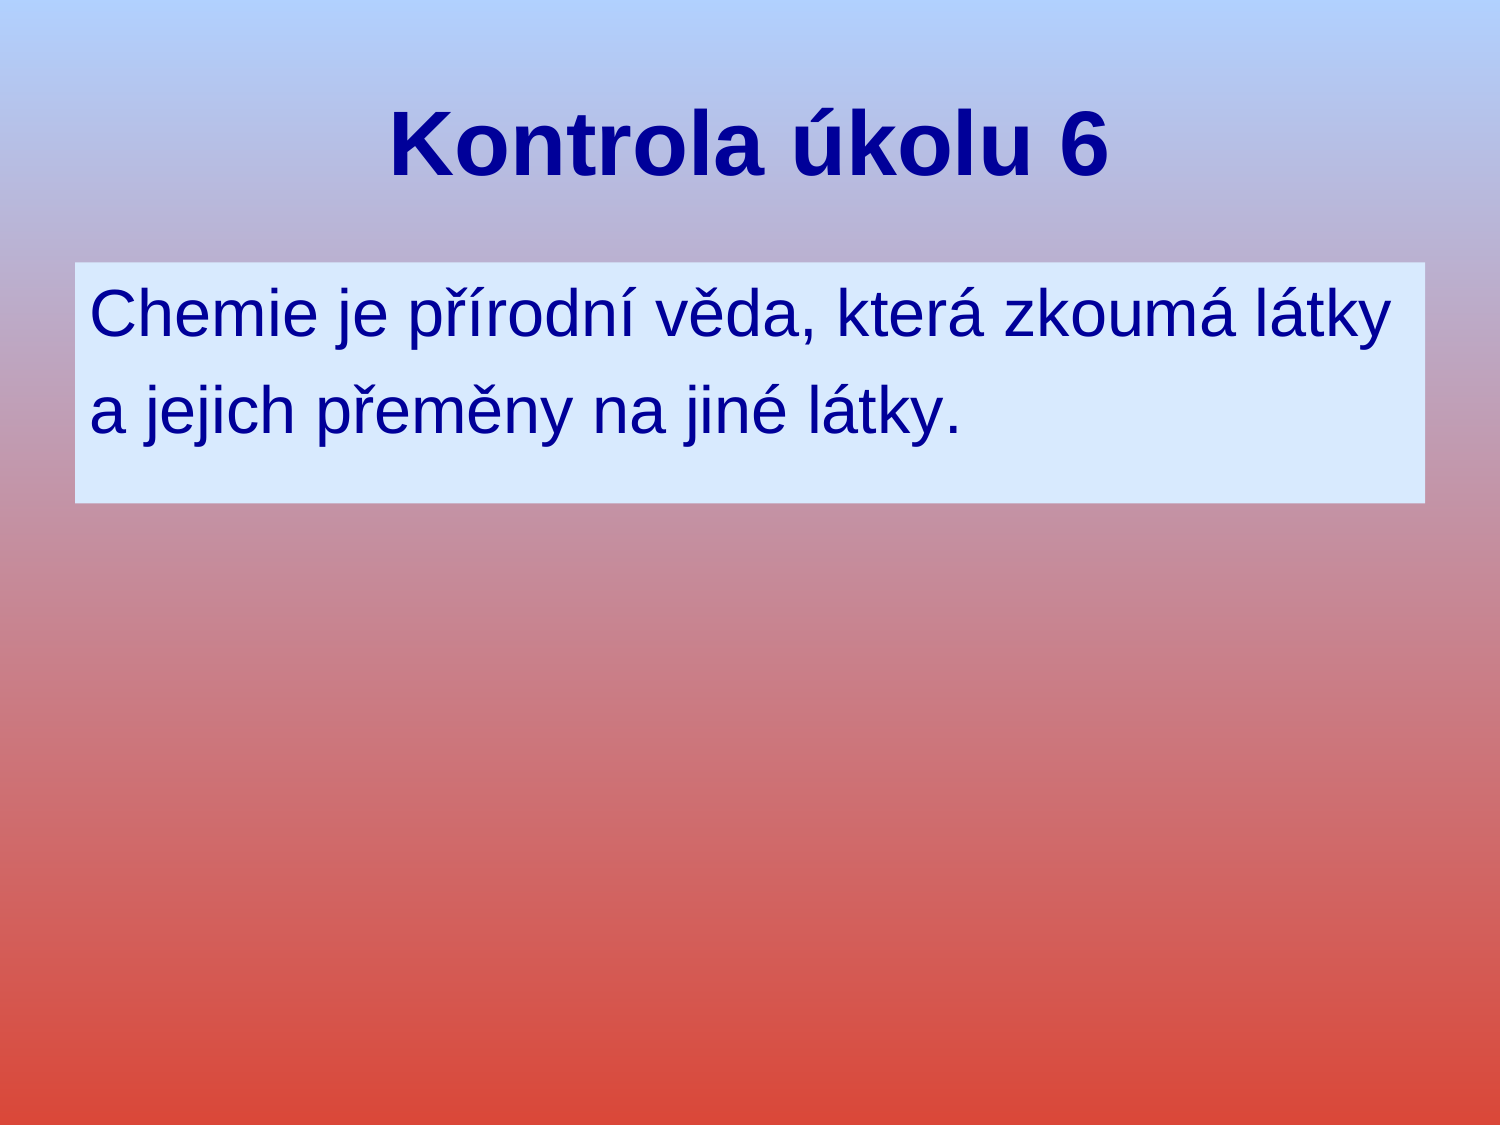

# Kontrola úkolu 6
Chemie je přírodní věda, která zkoumá látky
a jejich přeměny na jiné látky.